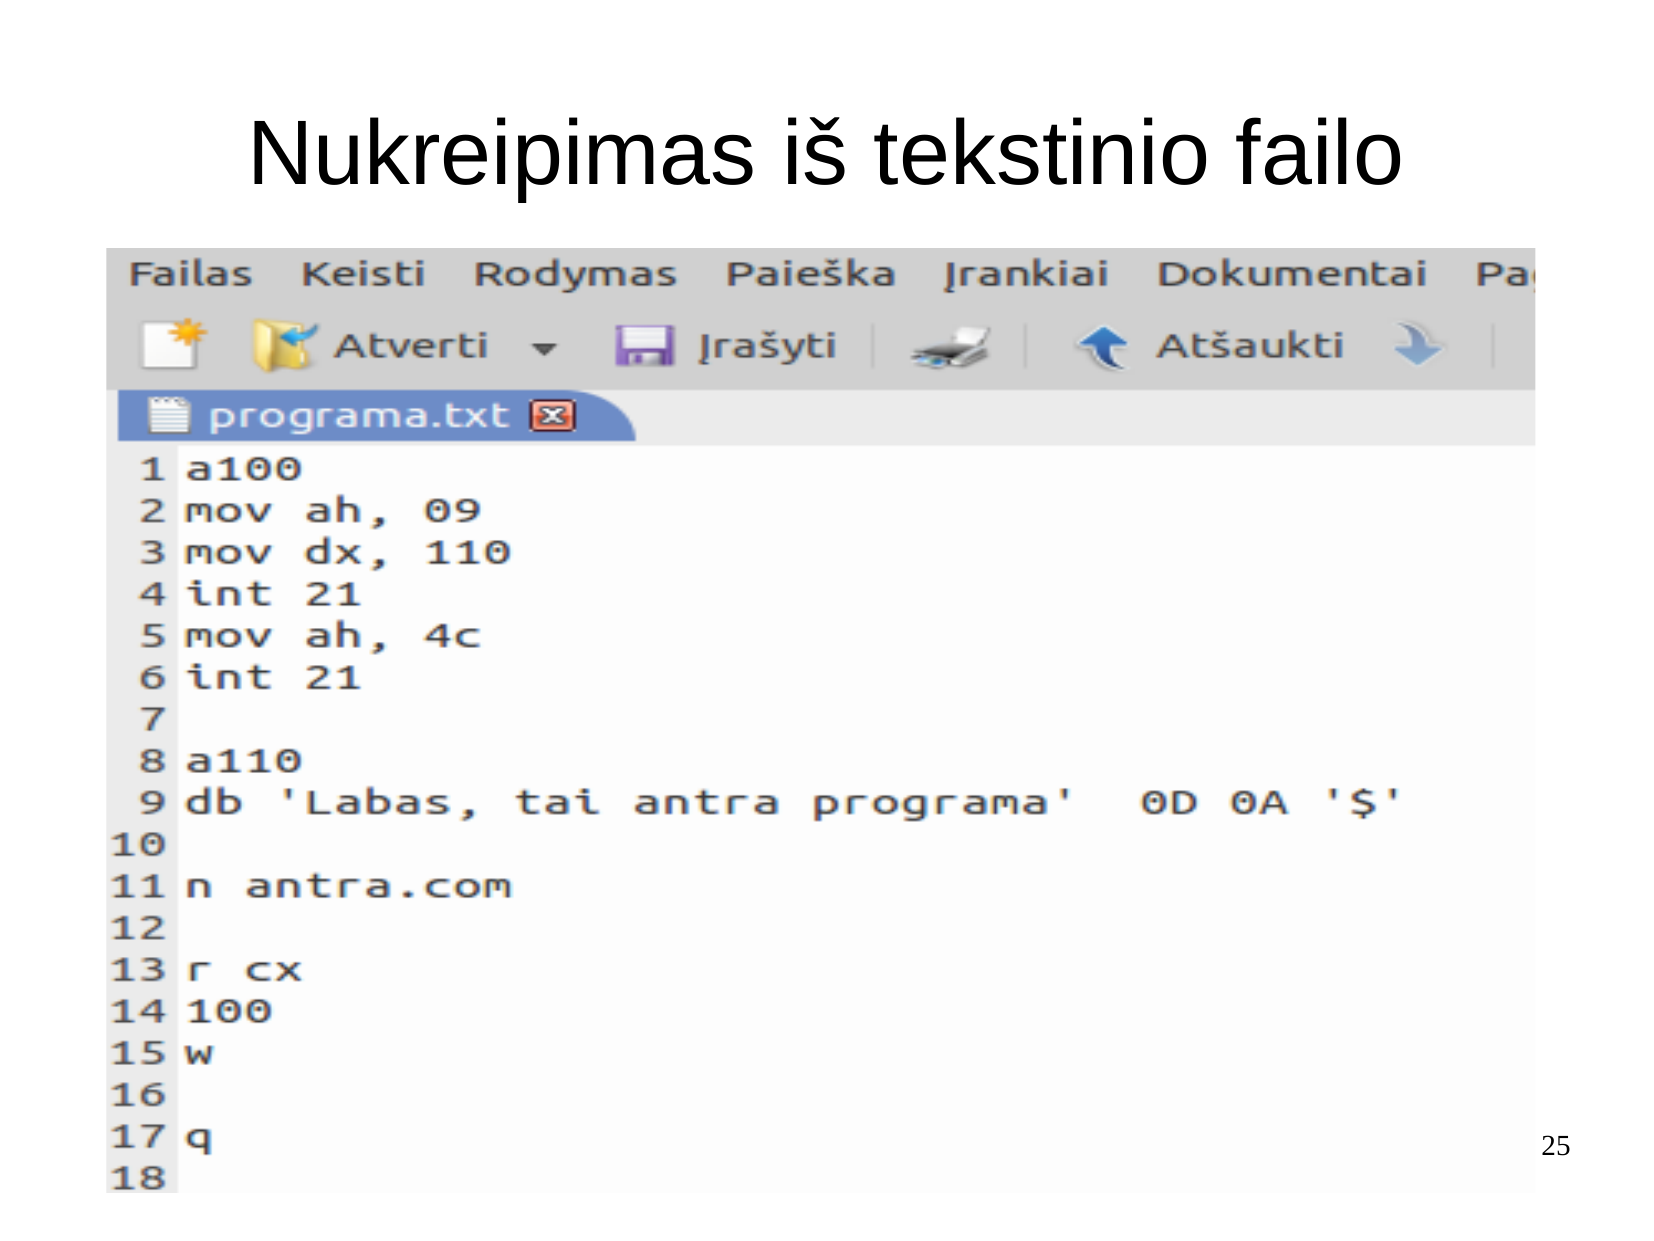

# Nukreipimas iš tekstinio failo
KA-2
25